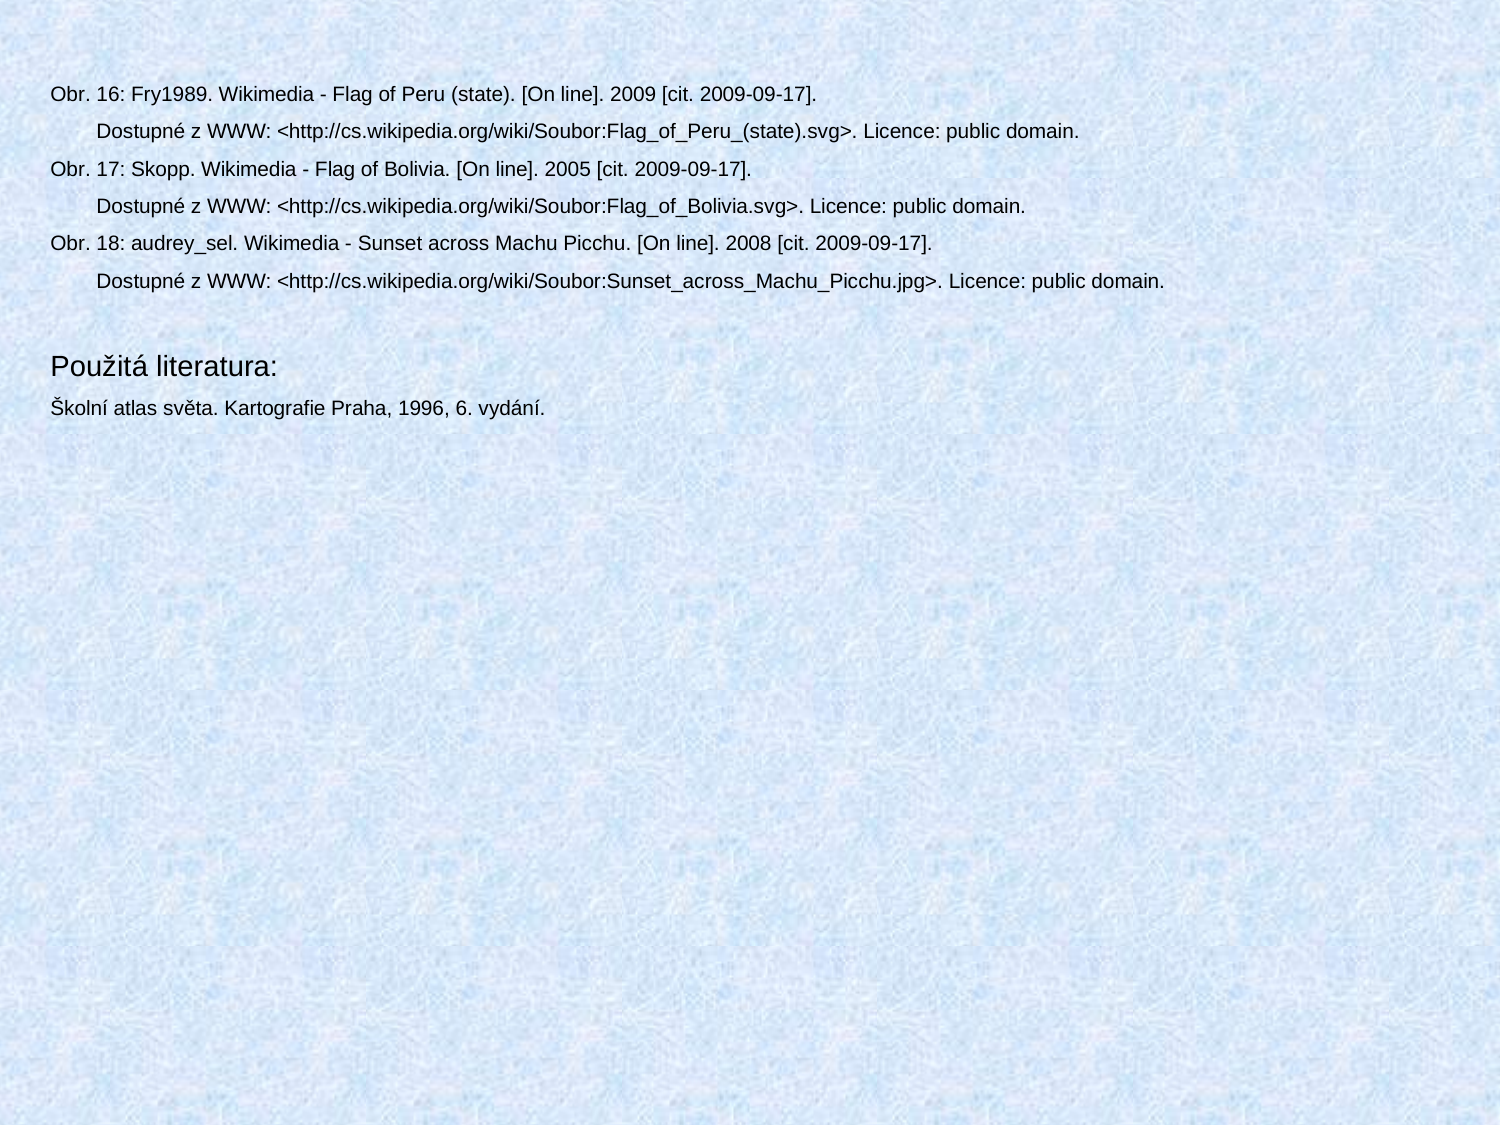

Obr. 16: Fry1989. Wikimedia - Flag of Peru (state). [On line]. 2009 [cit. 2009-09-17].
 Dostupné z WWW: <http://cs.wikipedia.org/wiki/Soubor:Flag_of_Peru_(state).svg>. Licence: public domain.
Obr. 17: Skopp. Wikimedia - Flag of Bolivia. [On line]. 2005 [cit. 2009-09-17].
 Dostupné z WWW: <http://cs.wikipedia.org/wiki/Soubor:Flag_of_Bolivia.svg>. Licence: public domain.
Obr. 18: audrey_sel. Wikimedia - Sunset across Machu Picchu. [On line]. 2008 [cit. 2009-09-17].
 Dostupné z WWW: <http://cs.wikipedia.org/wiki/Soubor:Sunset_across_Machu_Picchu.jpg>. Licence: public domain.
Použitá literatura:
Školní atlas světa. Kartografie Praha, 1996, 6. vydání.